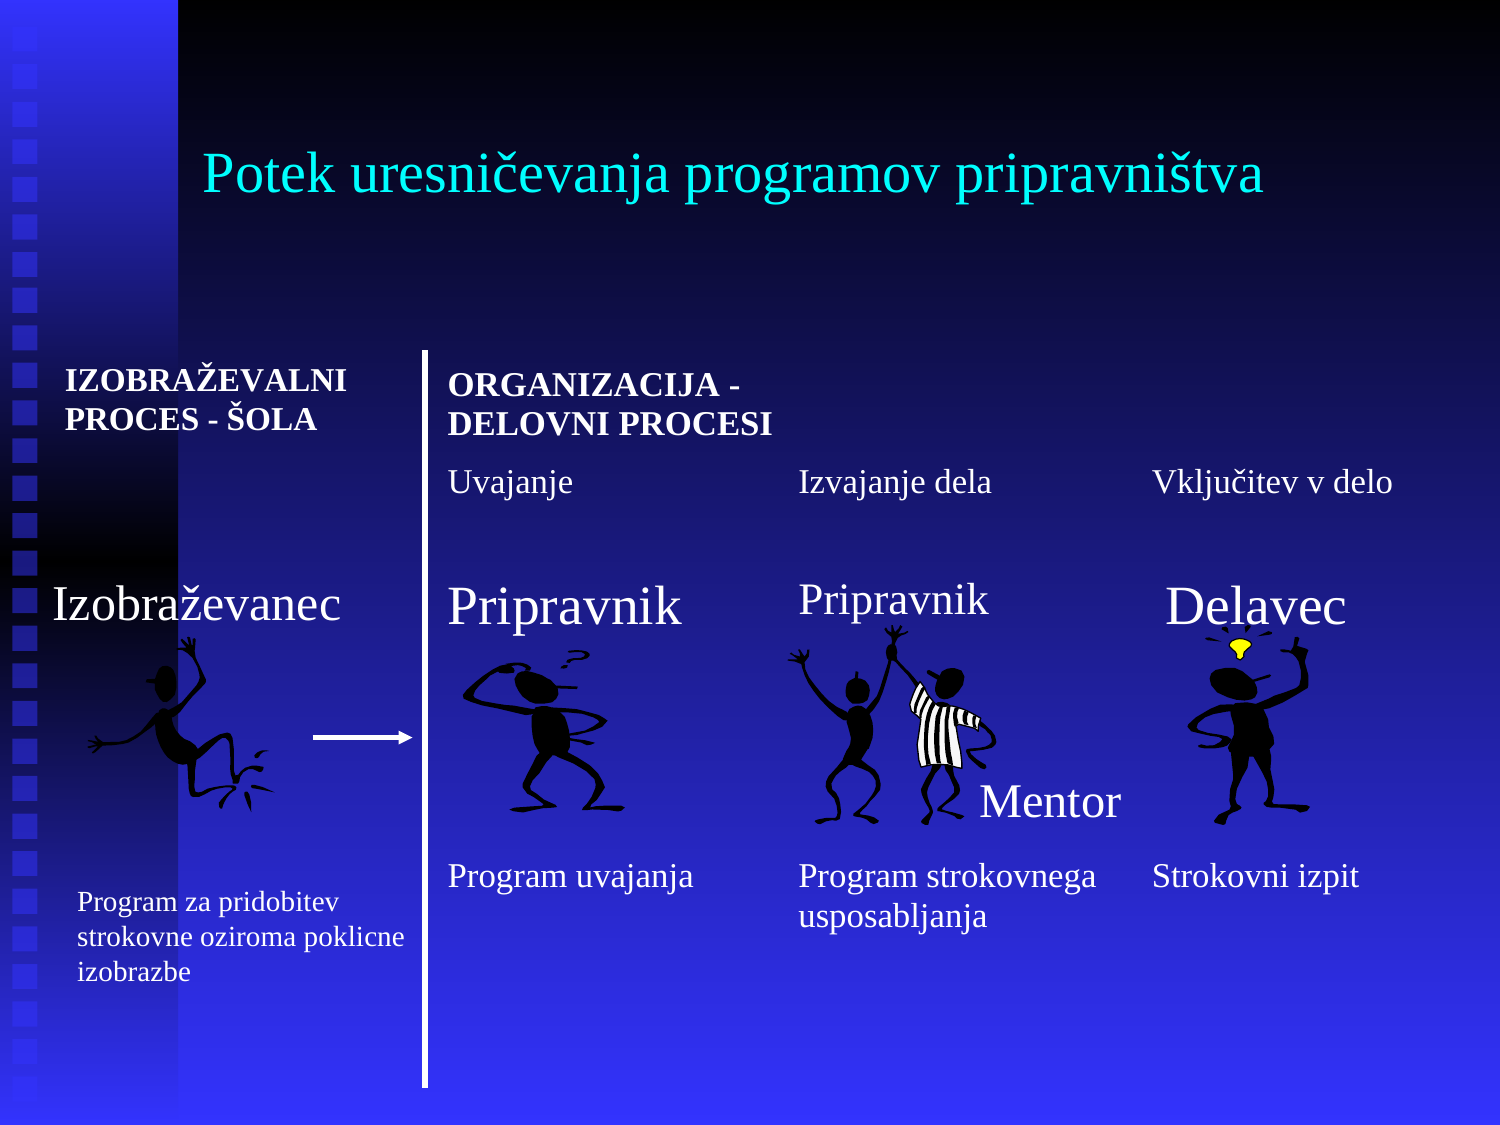

# Potek uresničevanja programov pripravništva
IZOBRAŽEVALNI PROCES - ŠOLA
Izobraževanec
Program za pridobitev strokovne oziroma poklicne izobrazbe